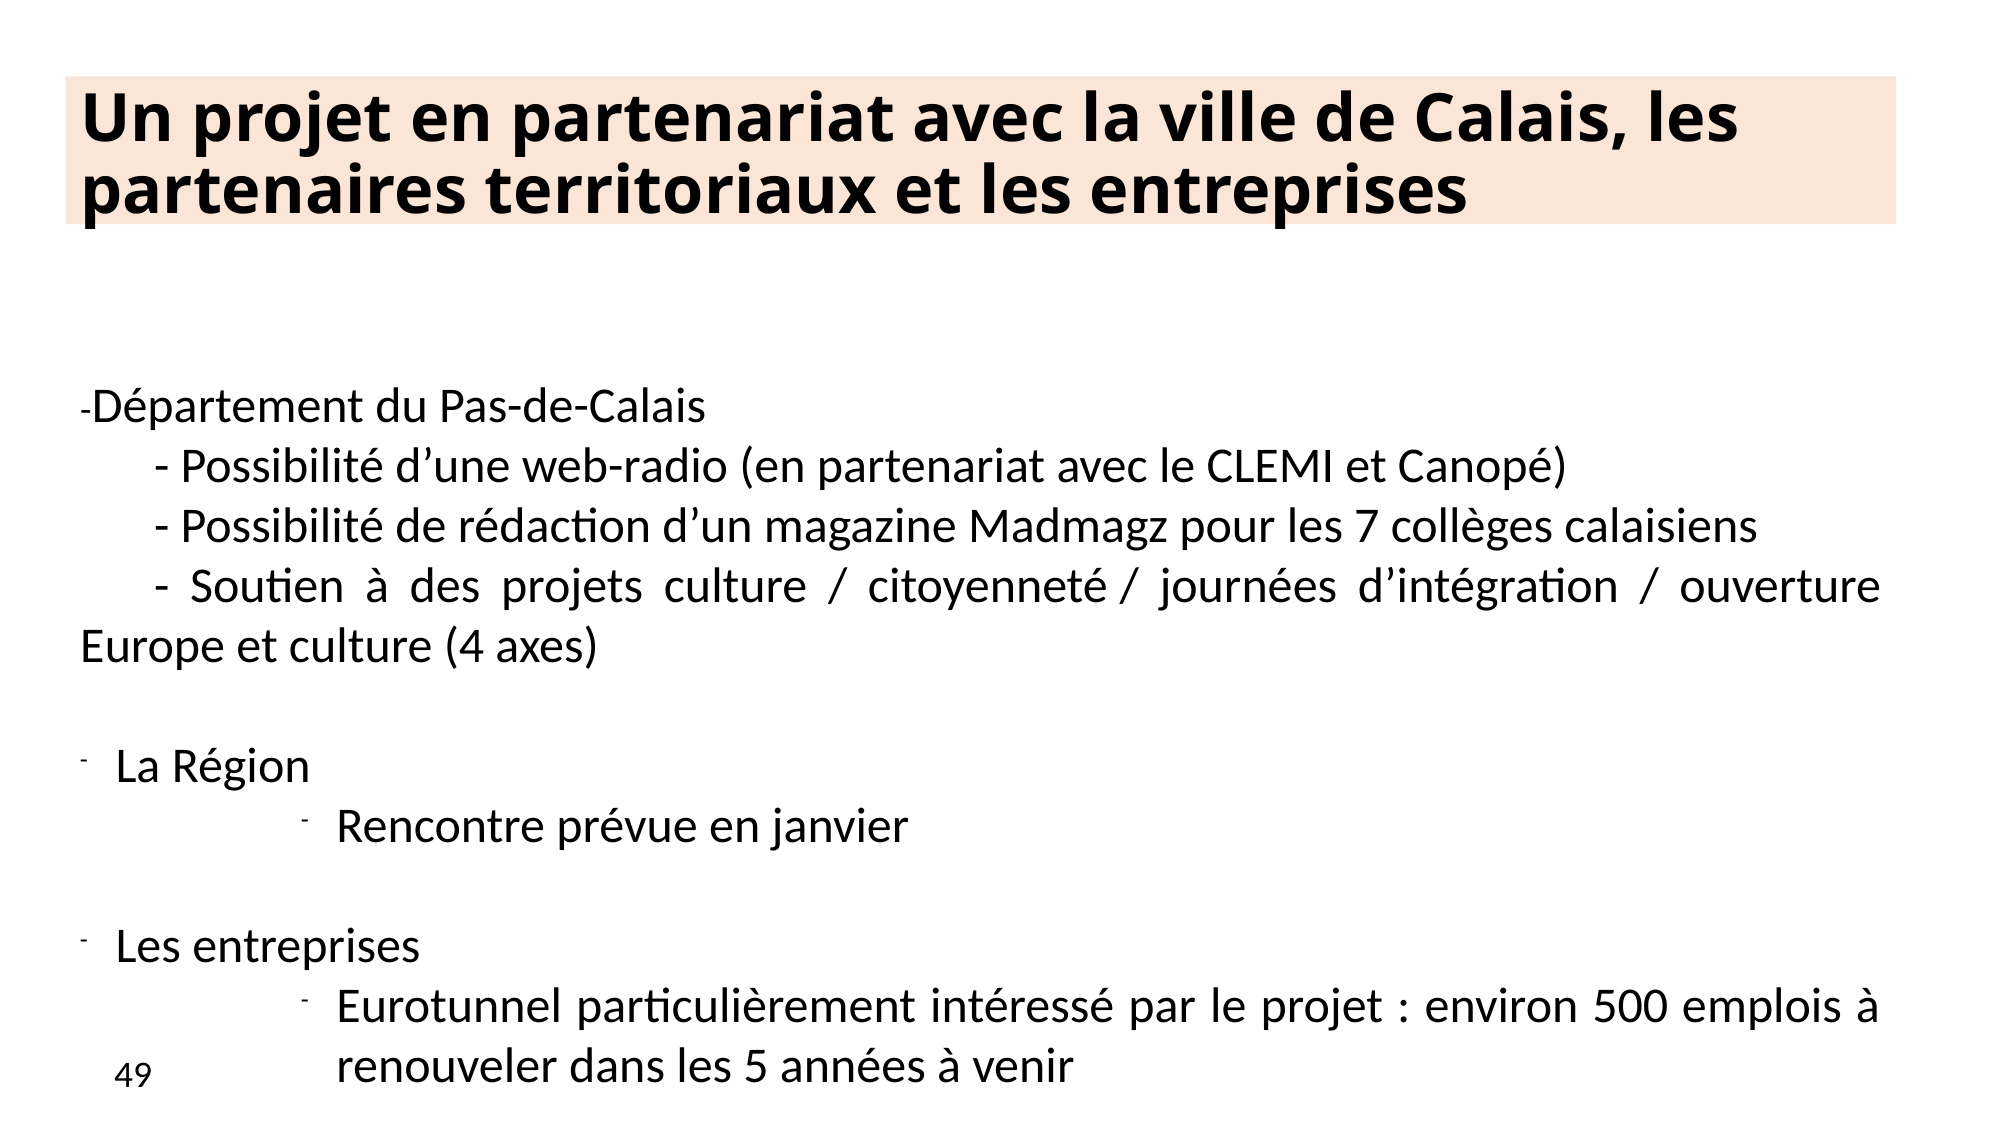

# Un projet en partenariat avec la ville de Calais, les partenaires territoriaux et les entreprises
-Département du Pas-de-Calais
	- Possibilité d’une web-radio (en partenariat avec le CLEMI et Canopé)
	- Possibilité de rédaction d’un magazine Madmagz pour les 7 collèges calaisiens
	- Soutien à des projets culture / citoyenneté / journées d’intégration / ouverture Europe et culture (4 axes)
La Région
Rencontre prévue en janvier
Les entreprises
Eurotunnel particulièrement intéressé par le projet : environ 500 emplois à renouveler dans les 5 années à venir